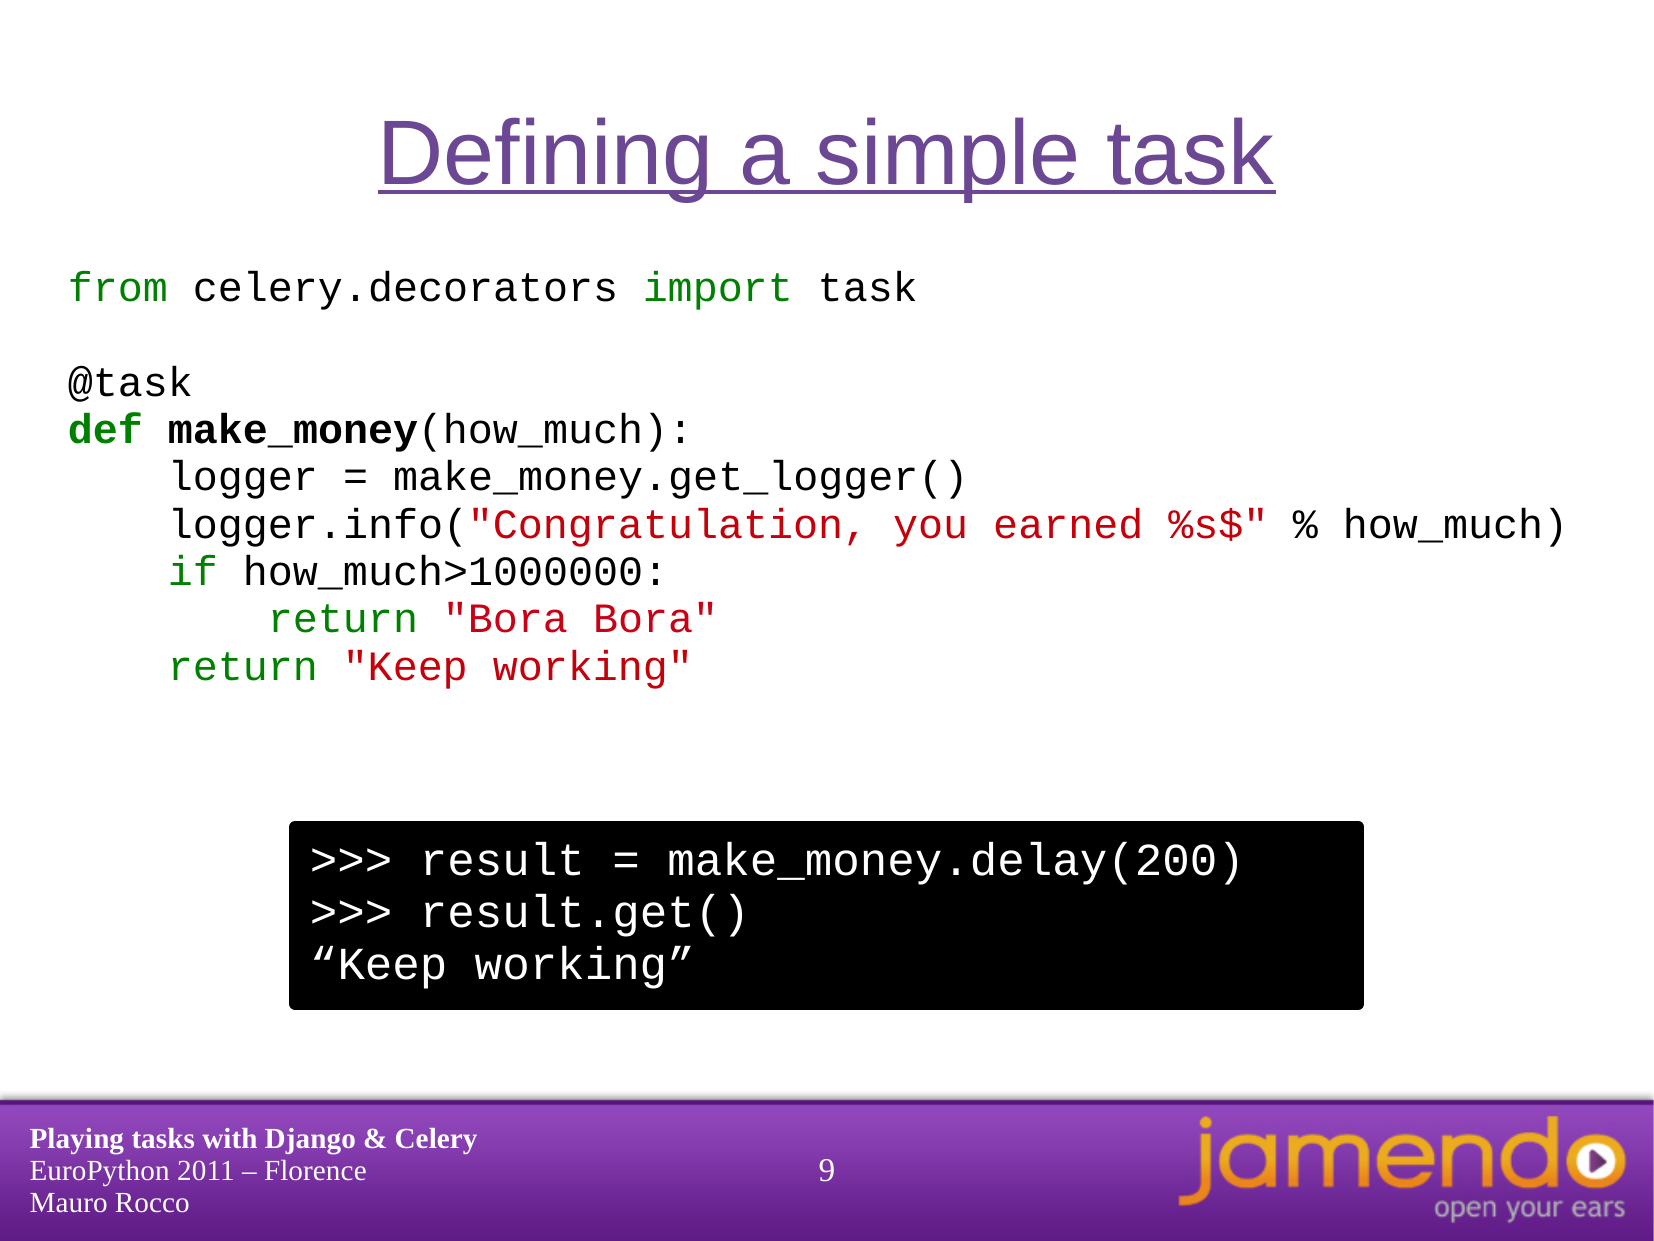

# Defining a simple task
from celery.decorators import task
@task
def make_money(how_much):
 logger = make_money.get_logger()
 logger.info("Congratulation, you earned %s$" % how_much)
 if how_much>1000000:
 return "Bora Bora"
 return "Keep working"
>>> result = make_money.delay(200)
>>> result.get()
“Keep working”
9